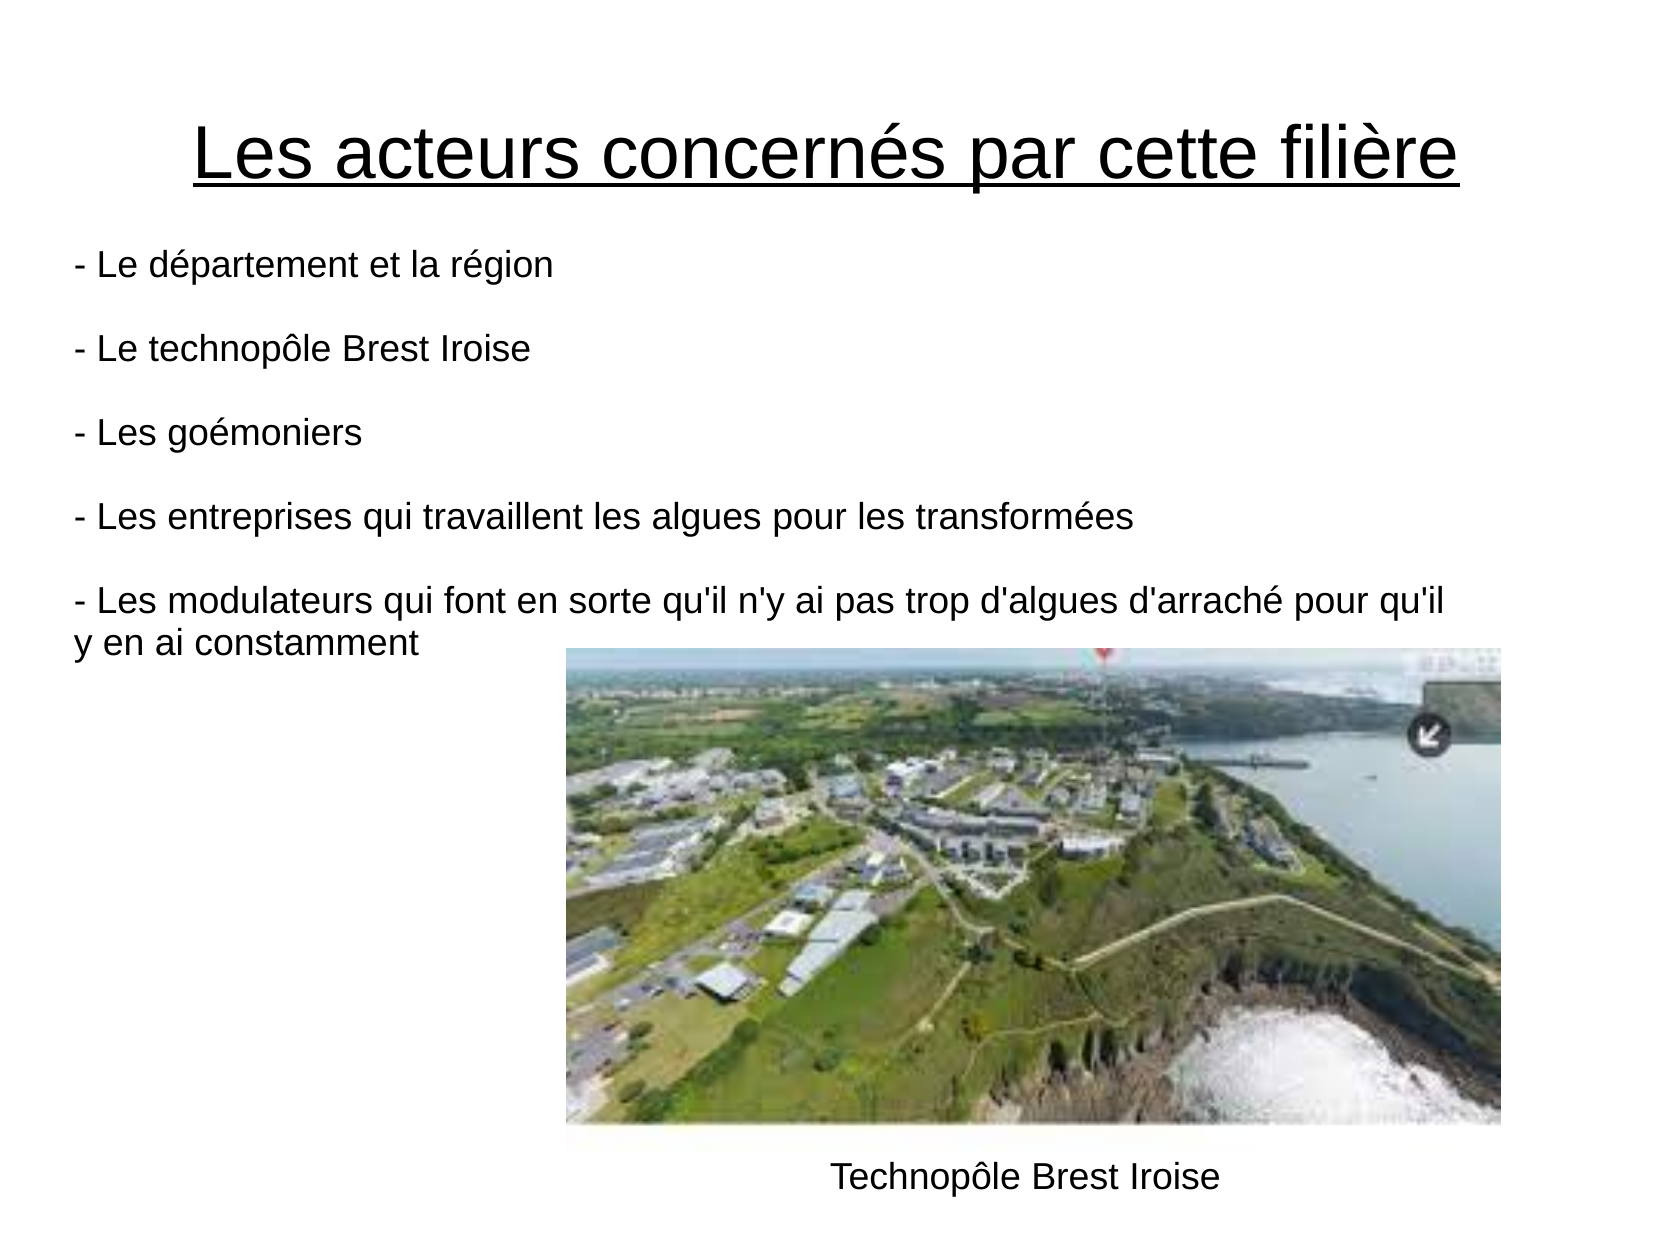

# Les acteurs concernés par cette filière
- Le département et la région
- Le technopôle Brest Iroise
- Les goémoniers
- Les entreprises qui travaillent les algues pour les transformées
- Les modulateurs qui font en sorte qu'il n'y ai pas trop d'algues d'arraché pour qu'il y en ai constamment
Technopôle Brest Iroise